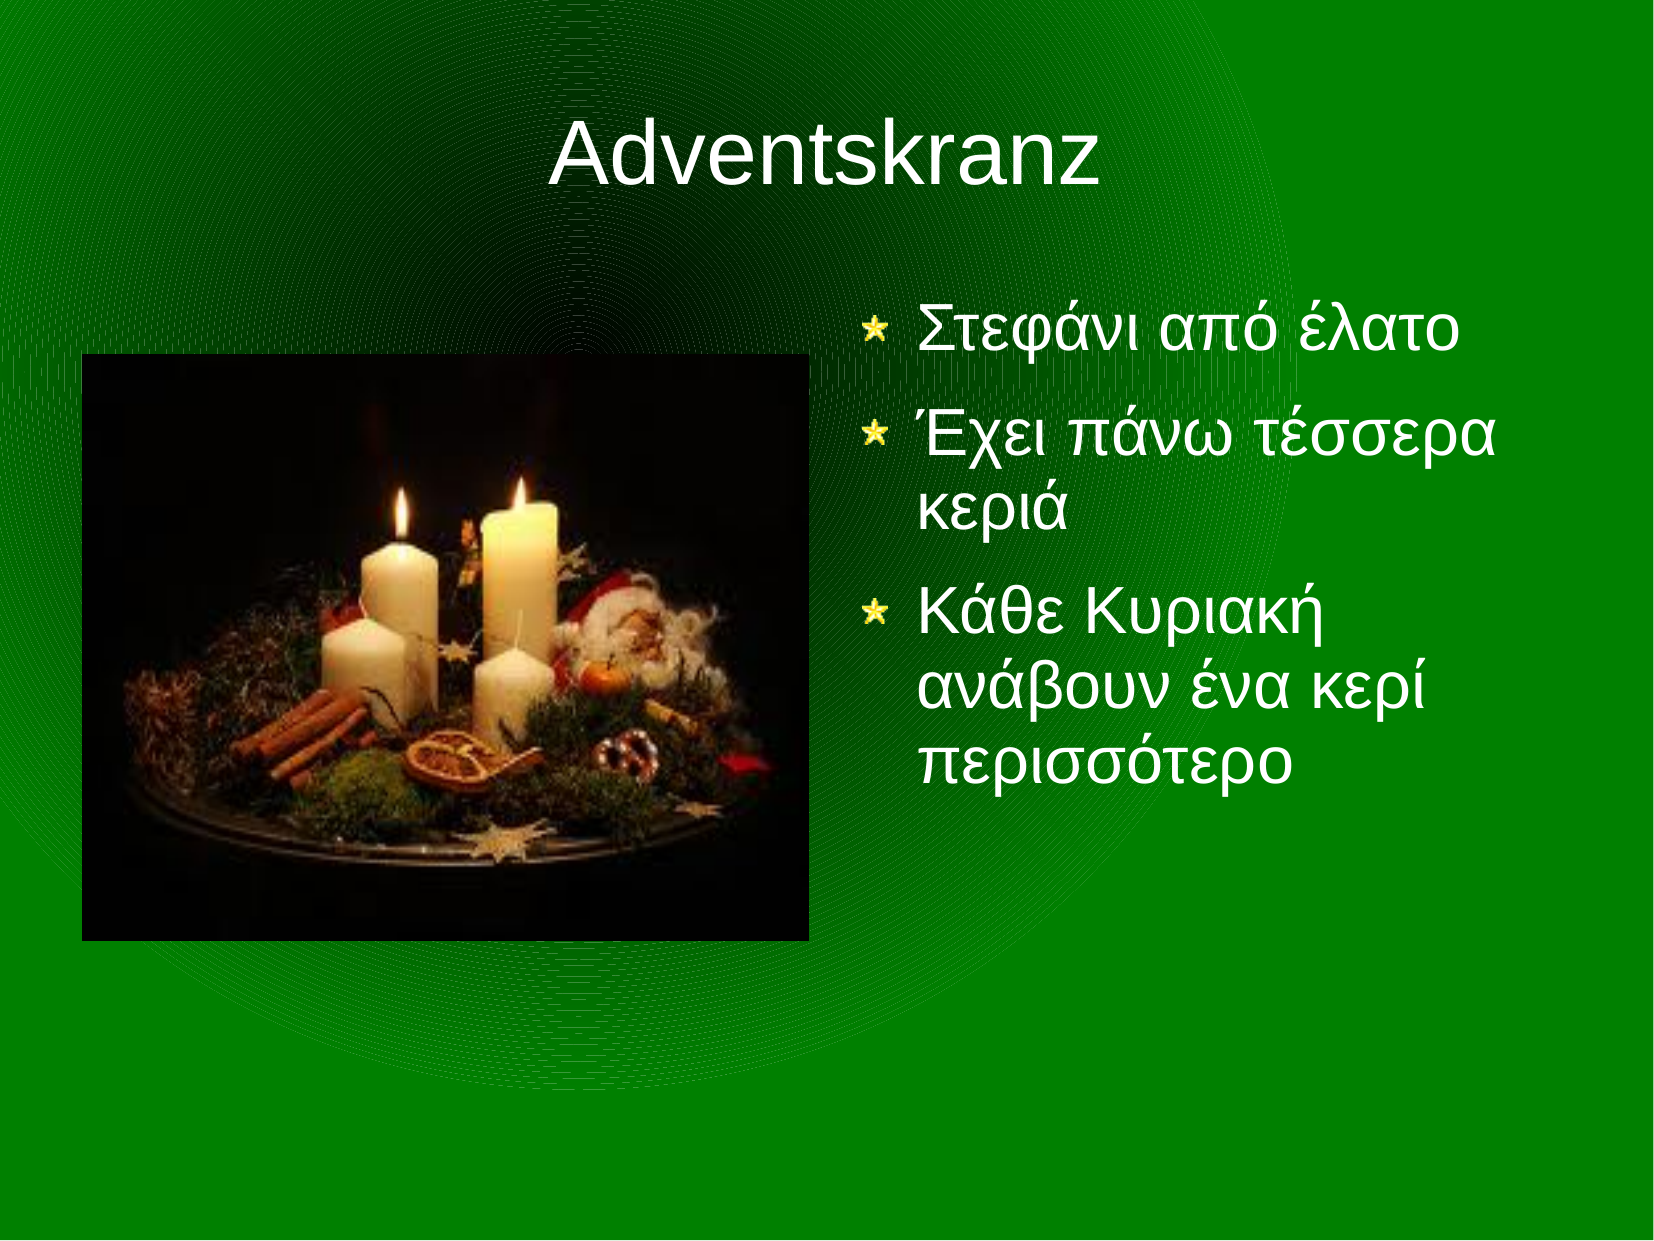

# Adventskranz
Στεφάνι από έλατο
Έχει πάνω τέσσερα κεριά
Κάθε Κυριακή ανάβουν ένα κερί περισσότερο